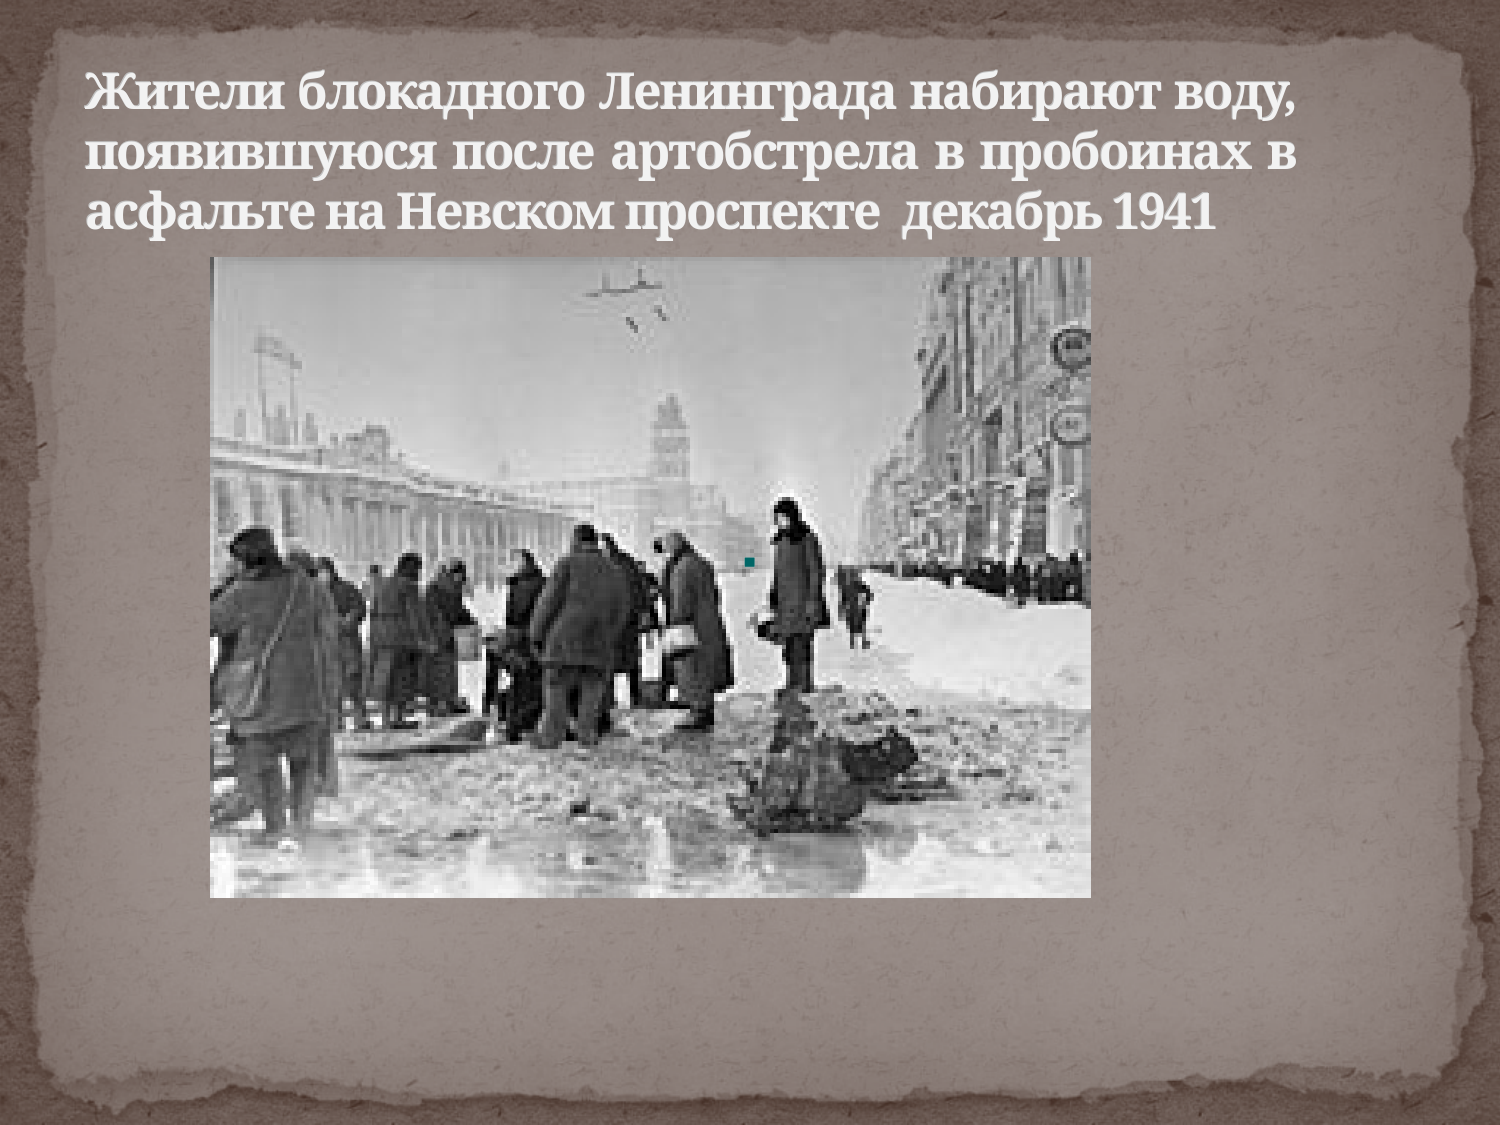

# Жители блокадного Ленинграда набирают воду, появившуюся после артобстрела в пробоинах в асфальте на Невском проспекте декабрь 1941